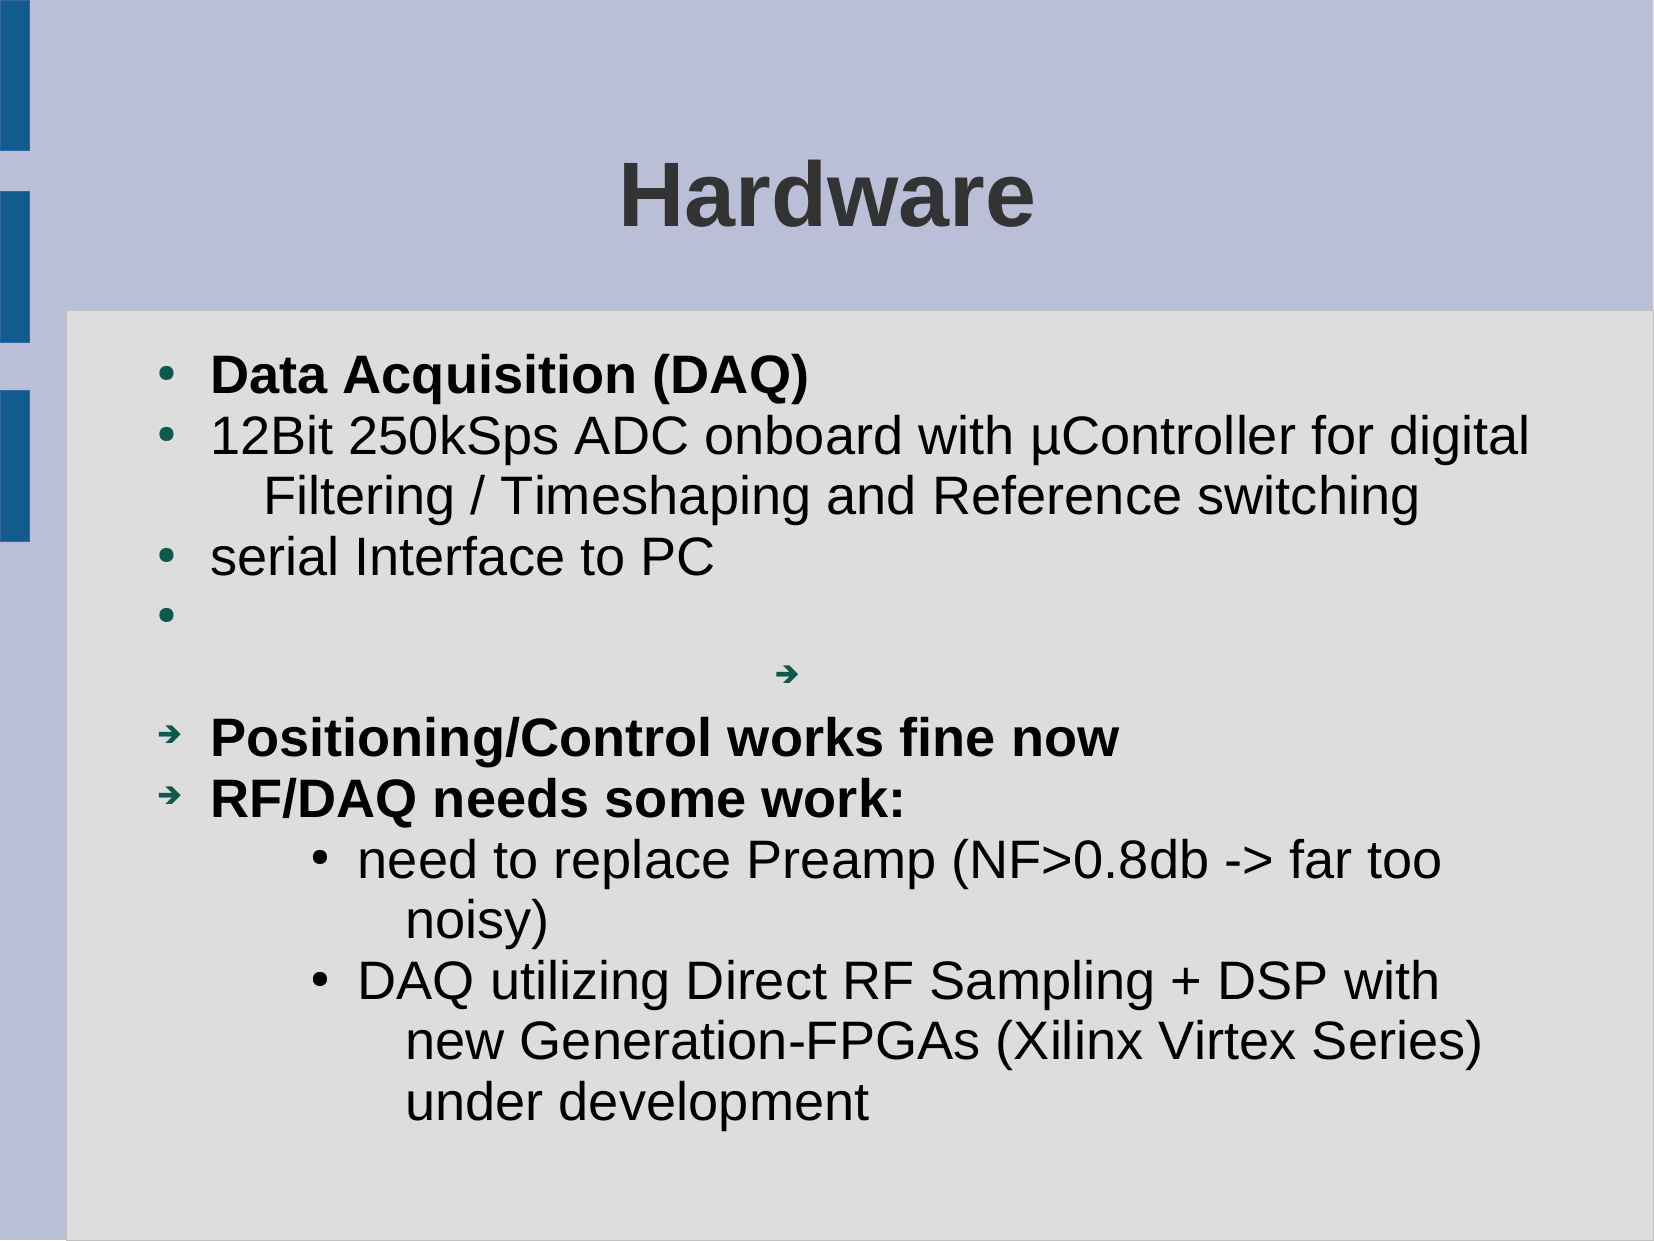

# Hardware
Data Acquisition (DAQ)
12Bit 250kSps ADC onboard with µController for digital Filtering / Timeshaping and Reference switching
serial Interface to PC
Positioning/Control works fine now
RF/DAQ needs some work:
need to replace Preamp (NF>0.8db -> far too noisy)
DAQ utilizing Direct RF Sampling + DSP with new Generation-FPGAs (Xilinx Virtex Series) under development